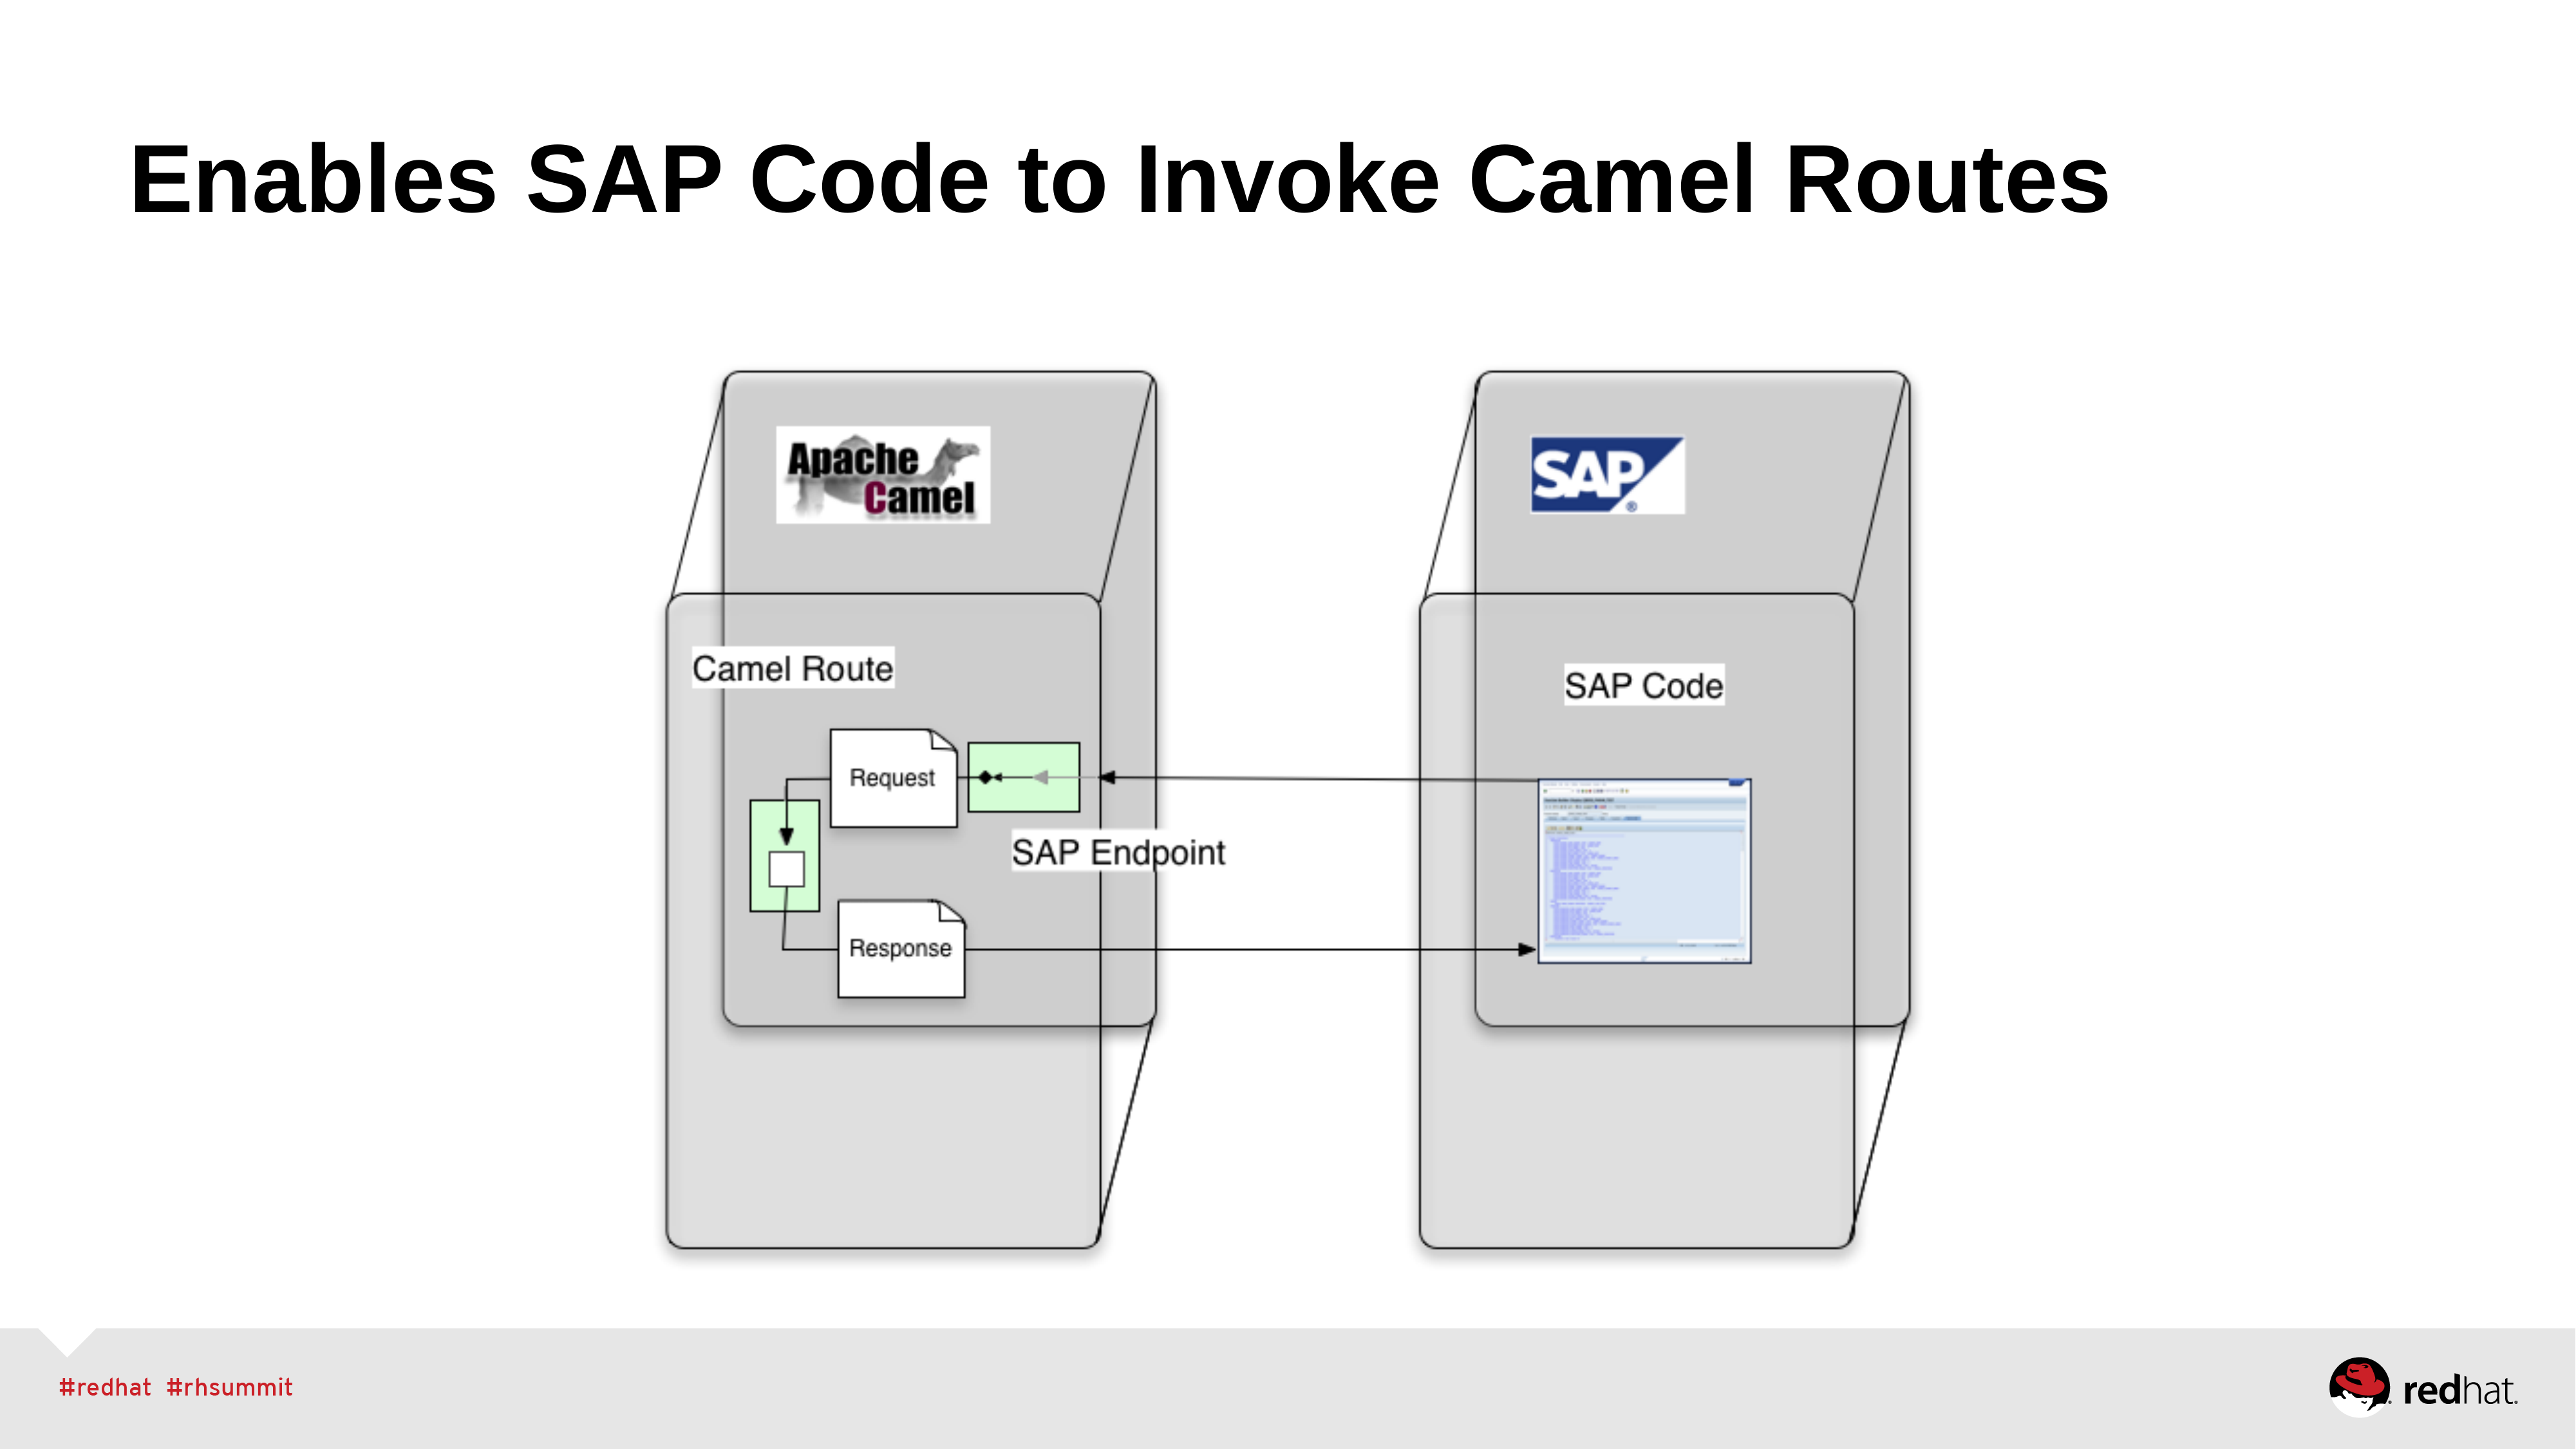

# Enables SAP Code to Invoke Camel Routes